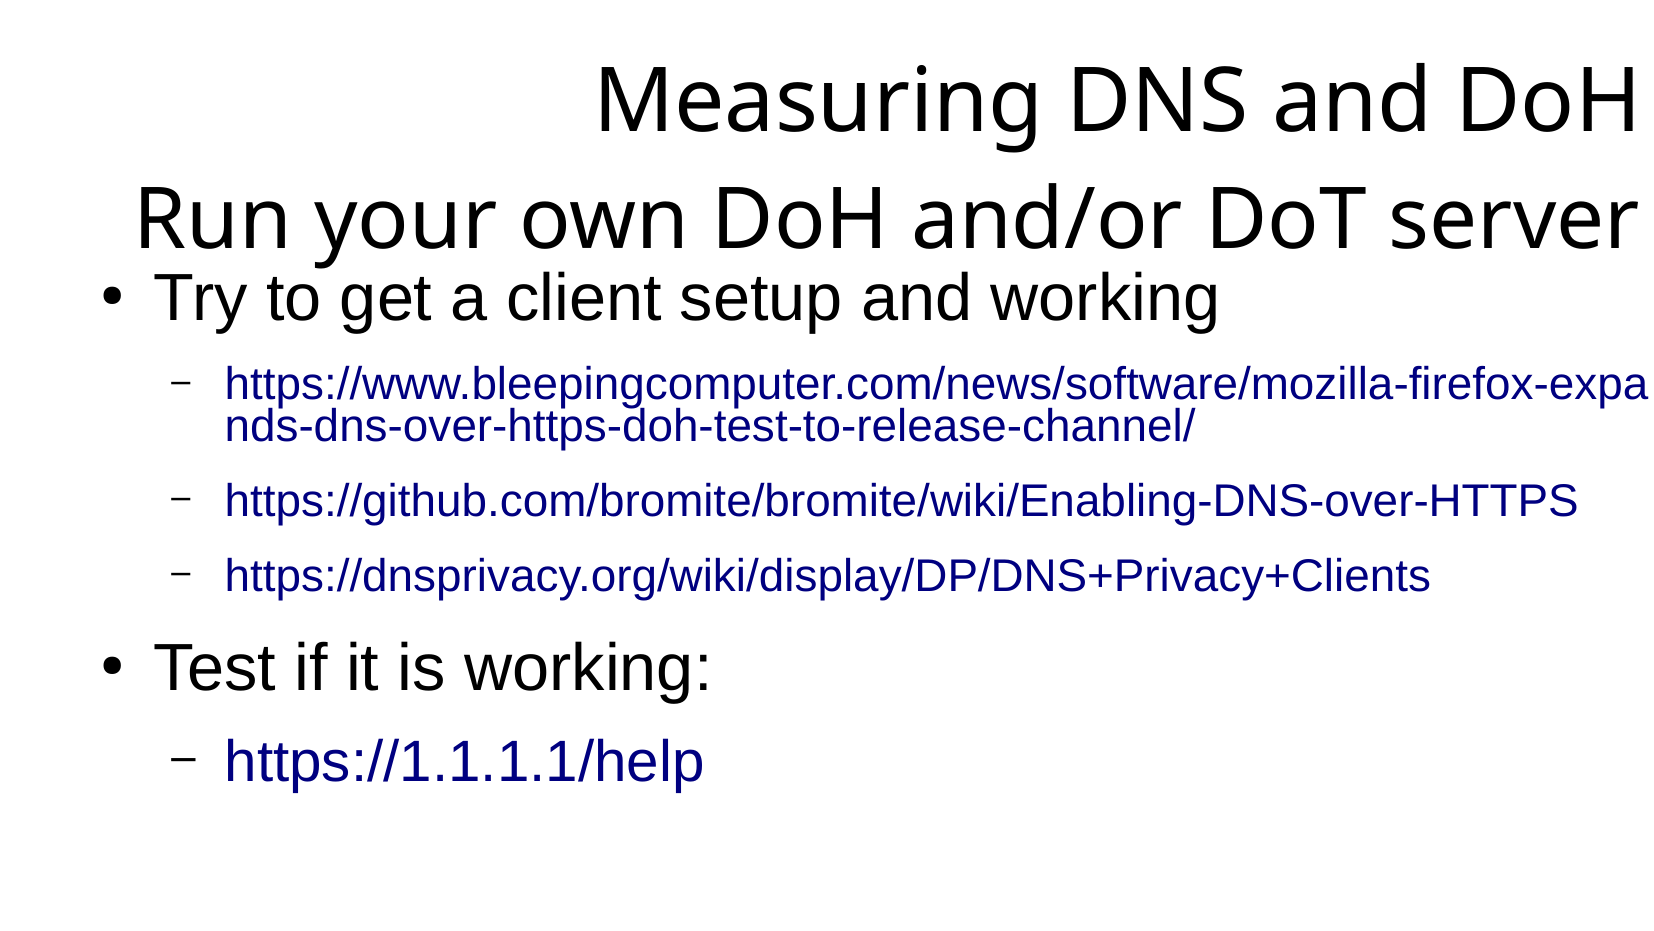

# Measuring DNS and DoH Run your own DoH and/or DoT server
Try to get a client setup and working
https://www.bleepingcomputer.com/news/software/mozilla-firefox-expands-dns-over-https-doh-test-to-release-channel/
https://github.com/bromite/bromite/wiki/Enabling-DNS-over-HTTPS
https://dnsprivacy.org/wiki/display/DP/DNS+Privacy+Clients
Test if it is working:
https://1.1.1.1/help